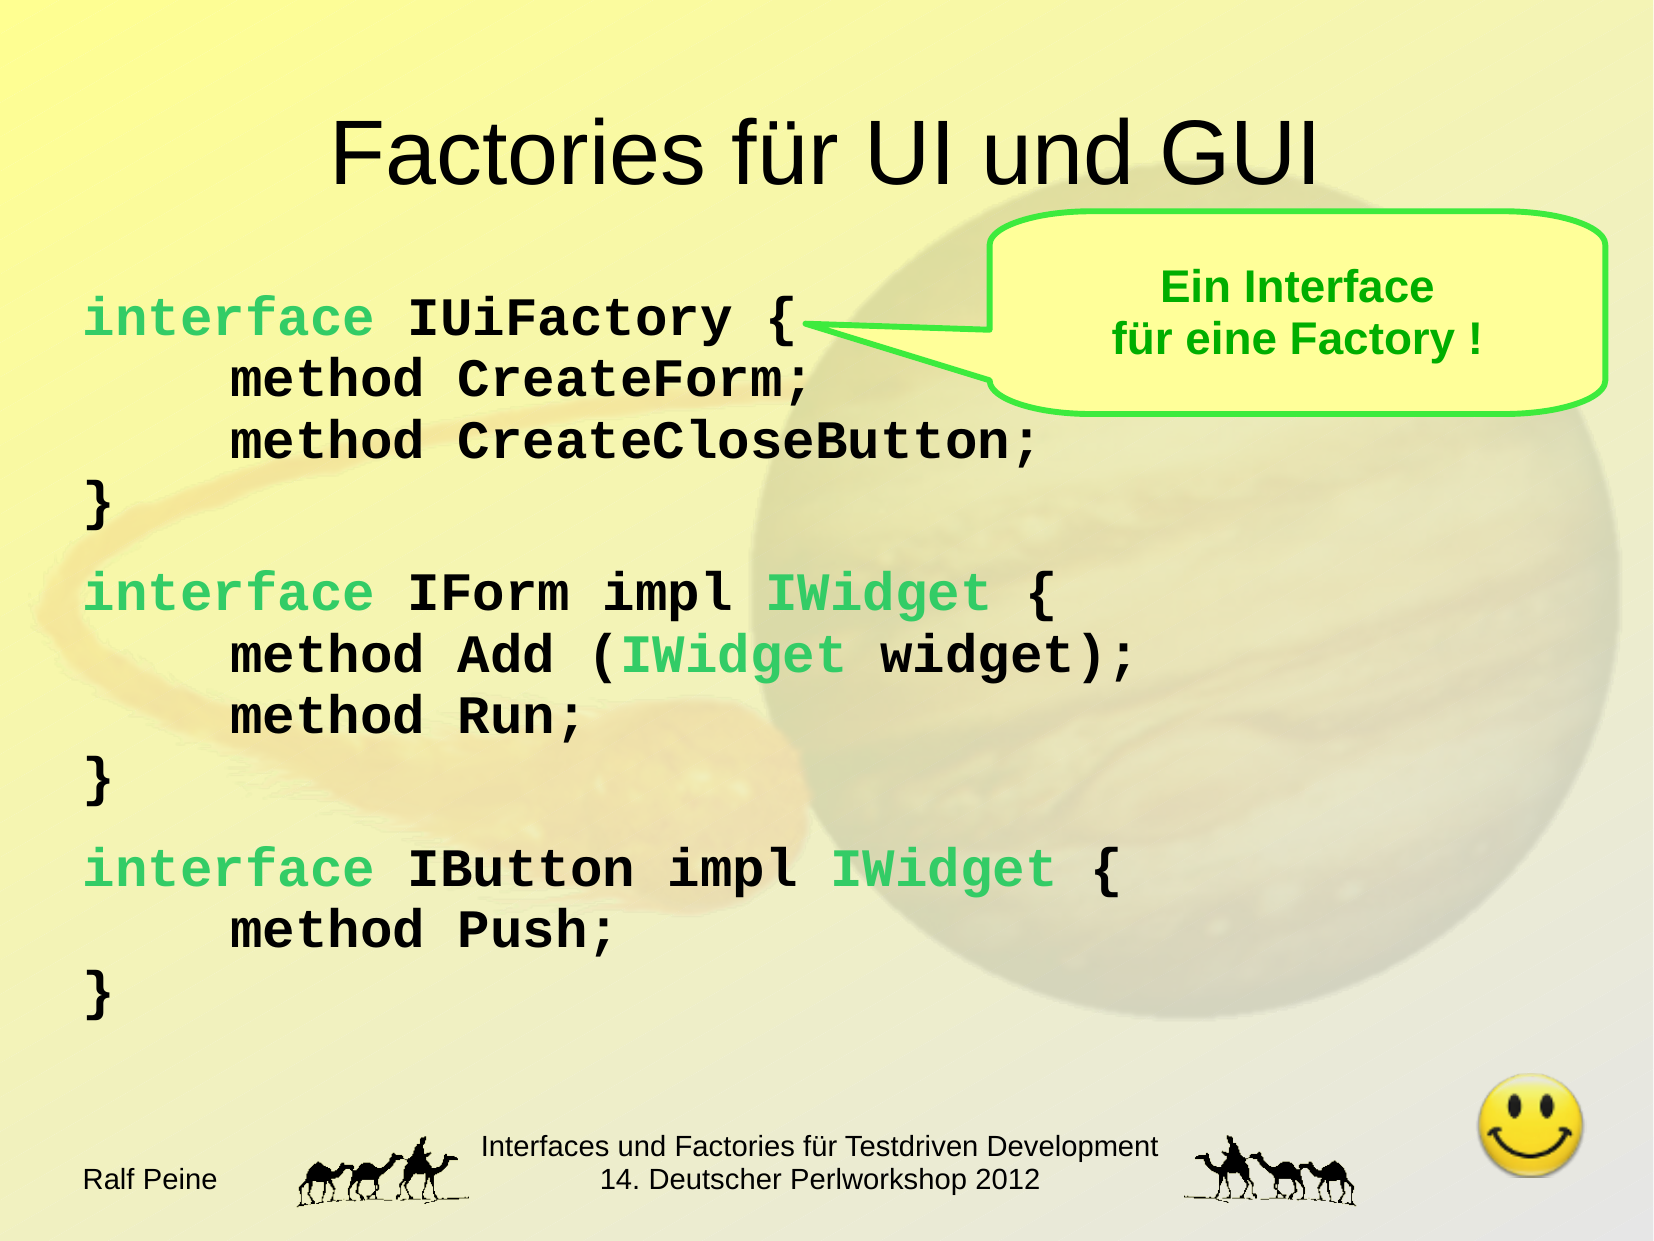

# Factories für UI und GUI
Ein Interface
für eine Factory !
interface IUiFactory {
		method CreateForm;
		method CreateCloseButton;
}
interface IForm impl IWidget {
		method Add (IWidget widget);
		method Run;
}
interface IButton impl IWidget {
		method Push;
}